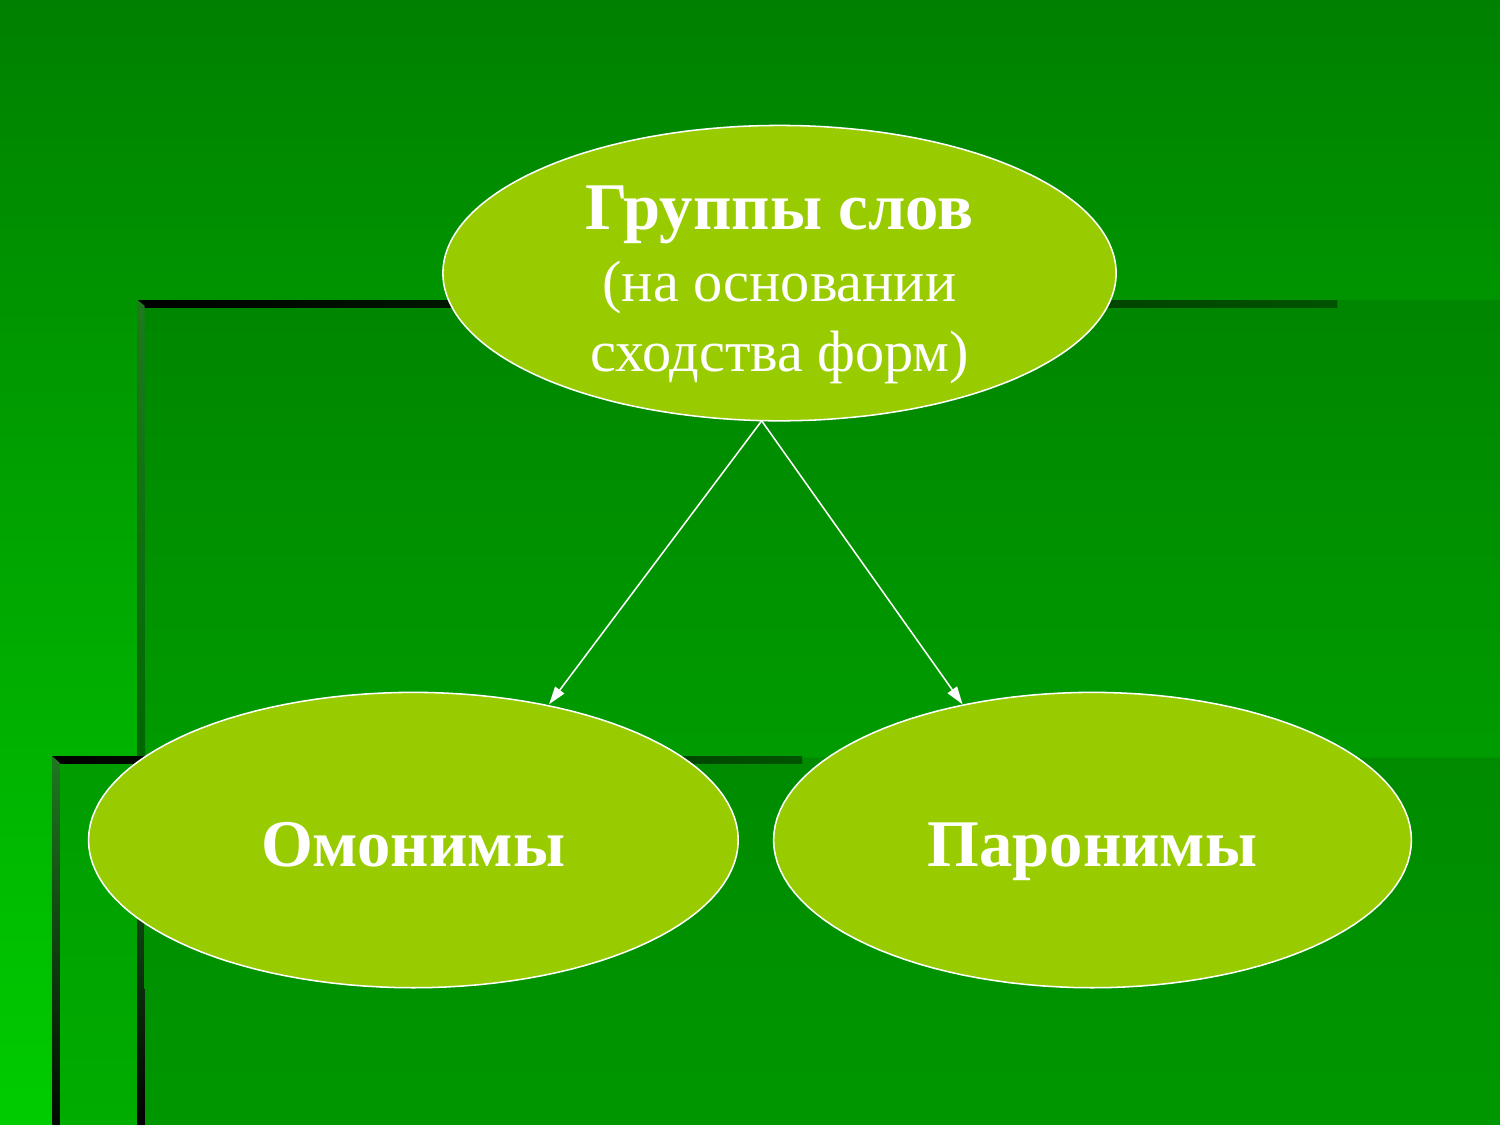

#
Группы слов
(на основании
сходства форм)
Омонимы
Паронимы